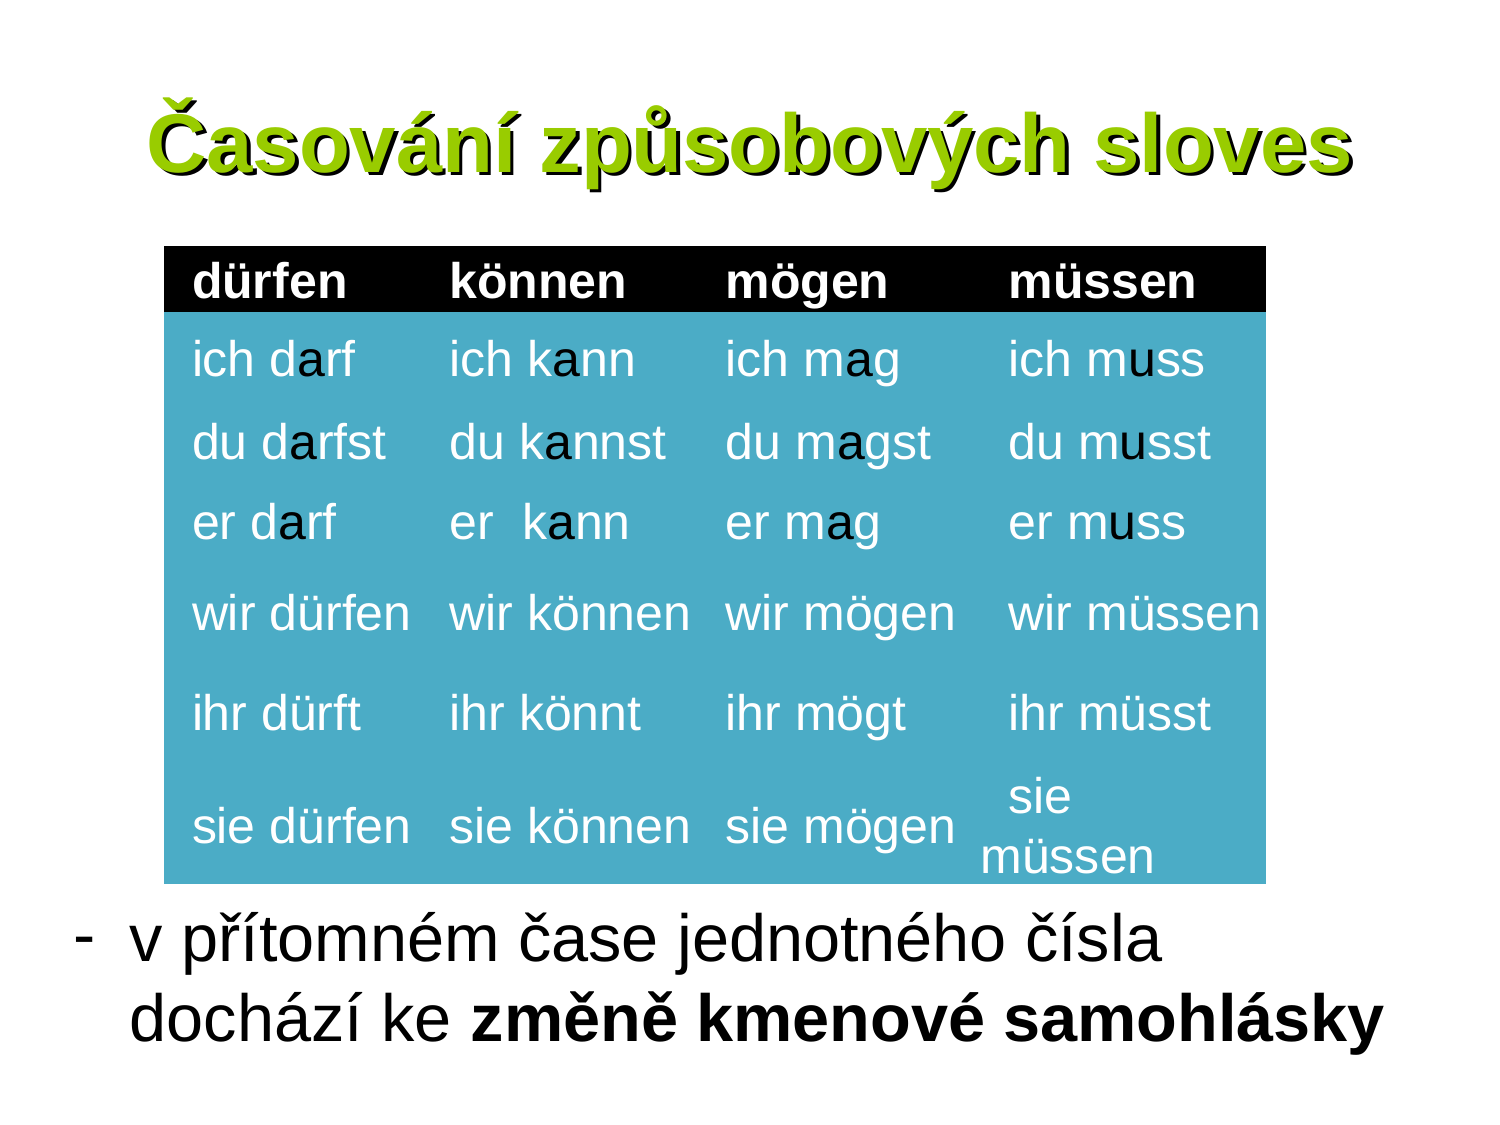

# Časování způsobových sloves
v přítomném čase jednotného čísla dochází ke změně kmenové samohlásky
| dürfen | können | mögen | müssen |
| --- | --- | --- | --- |
| ich darf | ich kann | ich mag | ich muss |
| du darfst | du kannst | du magst | du musst |
| er darf | er  kann | er mag | er muss |
| wir dürfen | wir können | wir mögen | wir müssen |
| ihr dürft | ihr könnt | ihr mögt | ihr müsst |
| sie dürfen | sie können | sie mögen | sie  müssen |